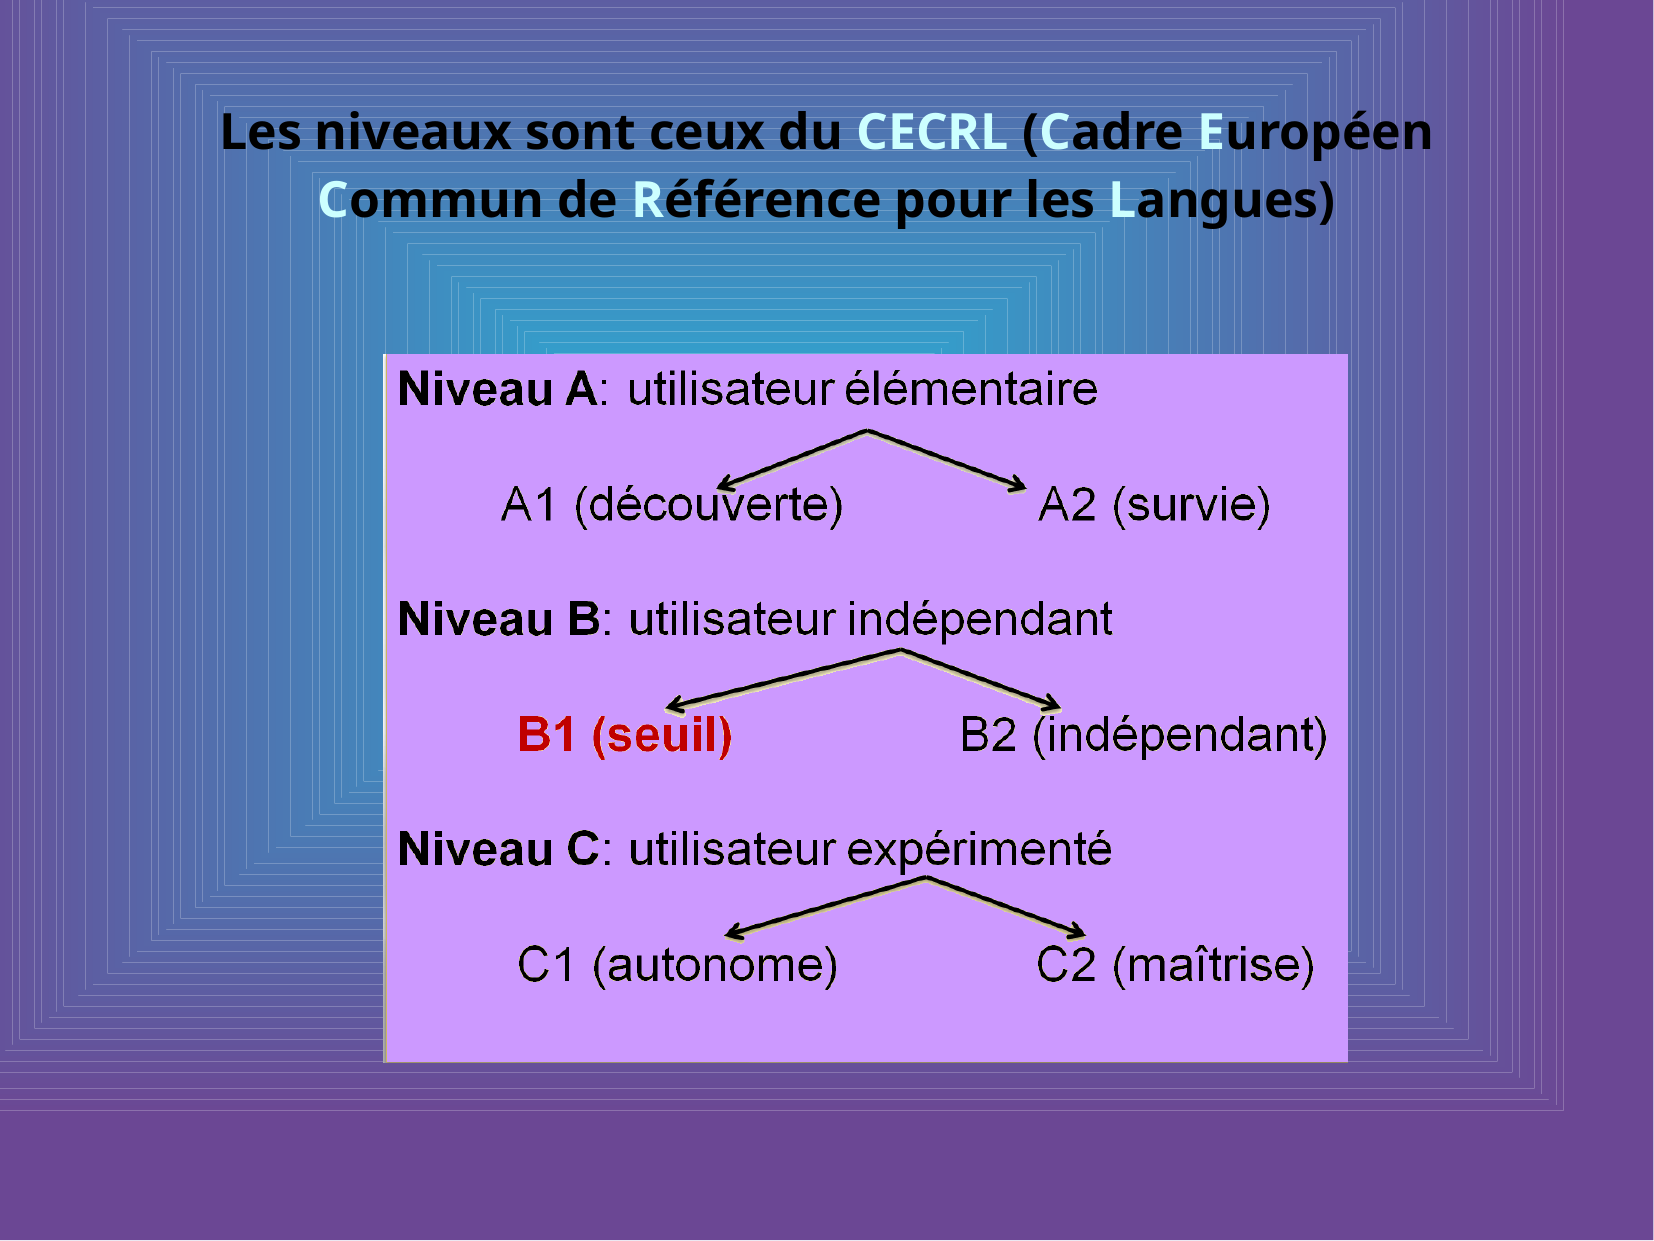

Les niveaux sont ceux du CECRL (Cadre Européen Commun de Référence pour les Langues)